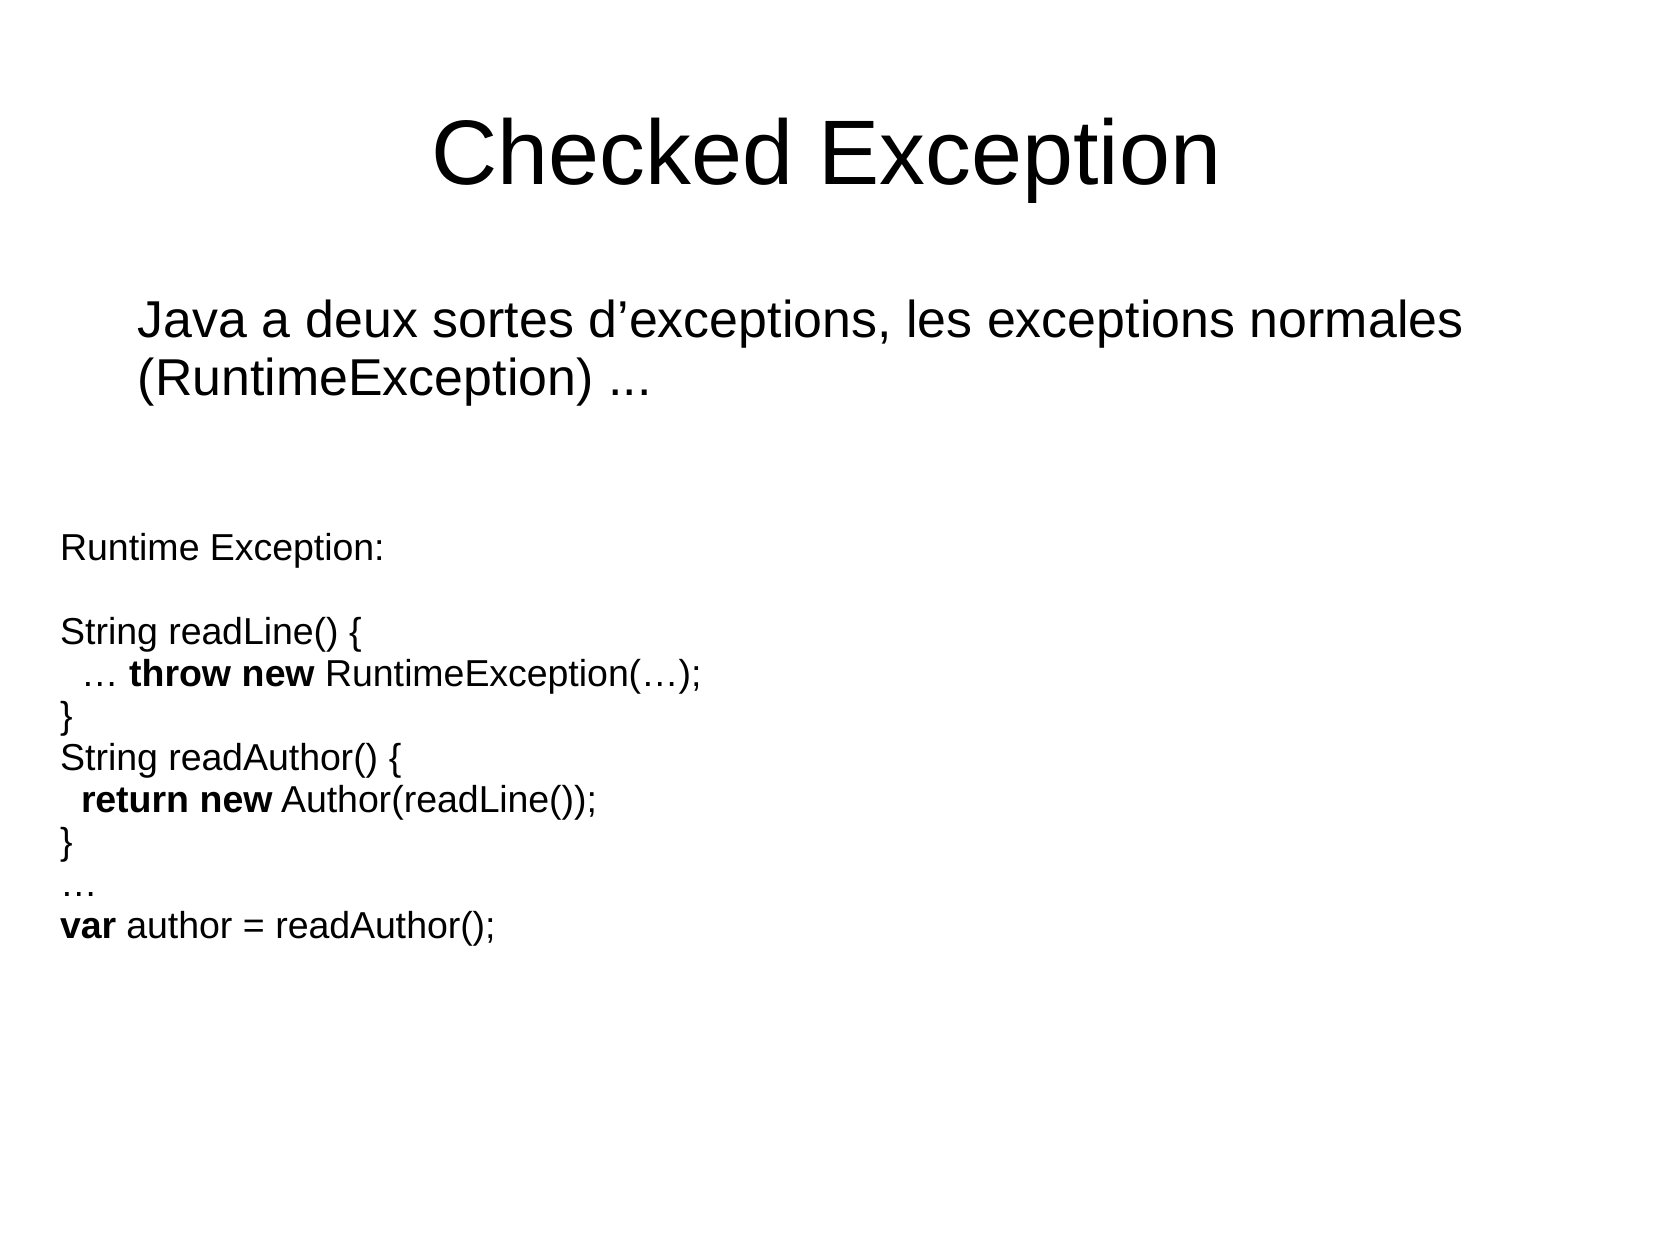

# Checked Exception
Java a deux sortes d’exceptions, les exceptions normales (RuntimeException) ...
Runtime Exception:
String readLine() {
 … throw new RuntimeException(…);
}
String readAuthor() {
 return new Author(readLine());
}
…
var author = readAuthor();